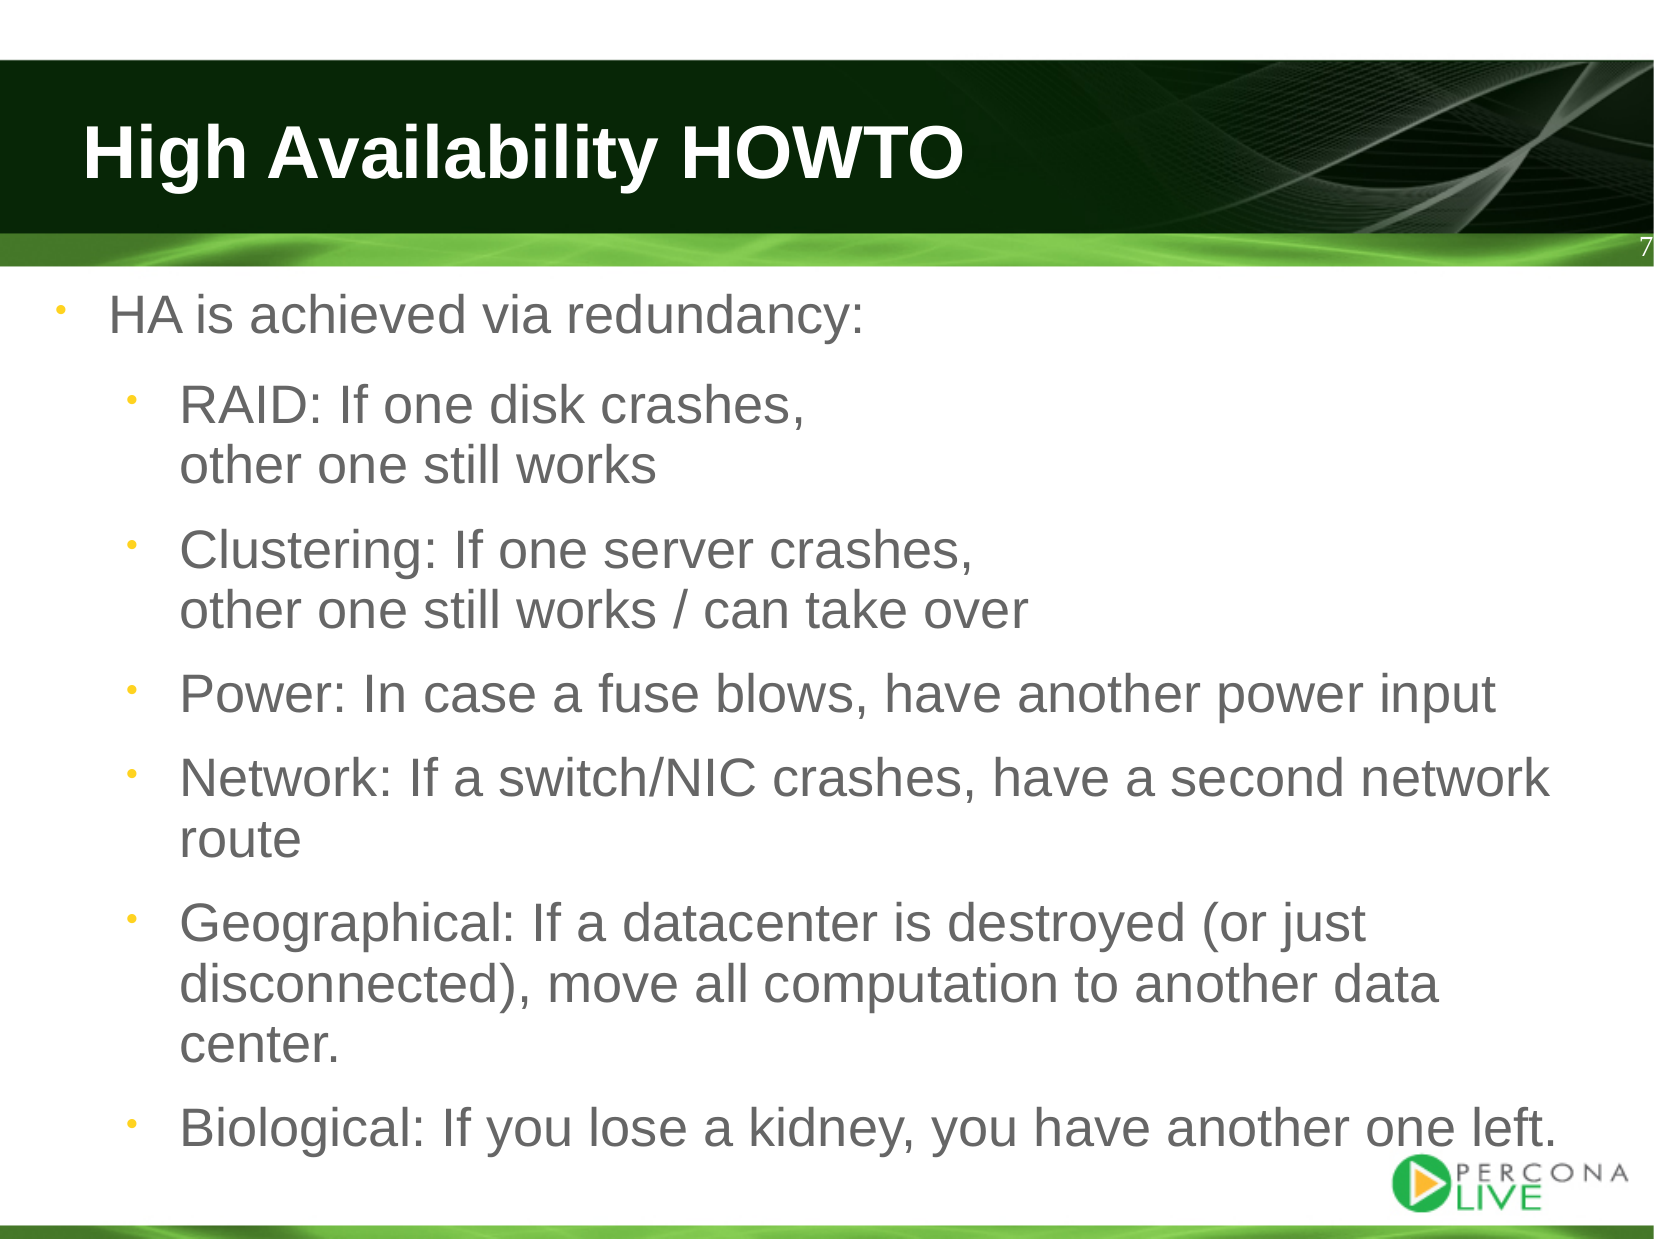

# High Availability HOWTO
7
HA is achieved via redundancy:
RAID: If one disk crashes,
other one still works
Clustering: If one server crashes,
other one still works / can take over
Power: In case a fuse blows, have another power input
Network: If a switch/NIC crashes, have a second network route
Geographical: If a datacenter is destroyed (or just disconnected), move all computation to another data center.
Biological: If you lose a kidney, you have another one left.